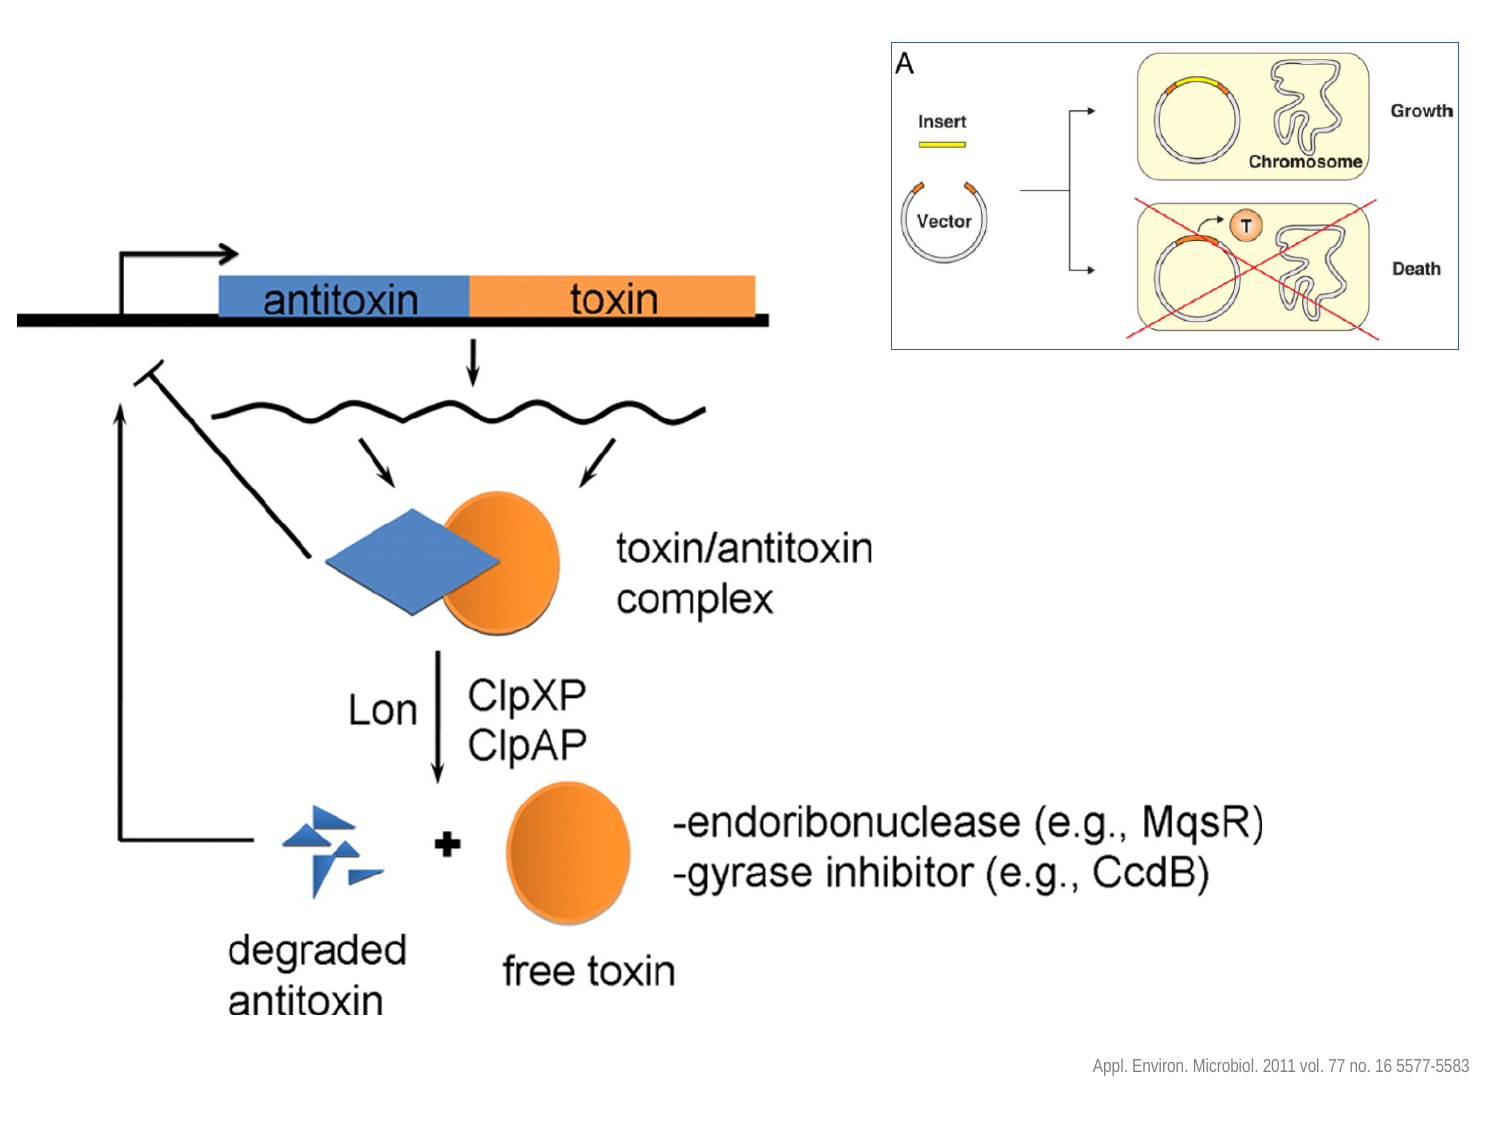

Appl. Environ. Microbiol. 2011 vol. 77 no. 16 5577-5583